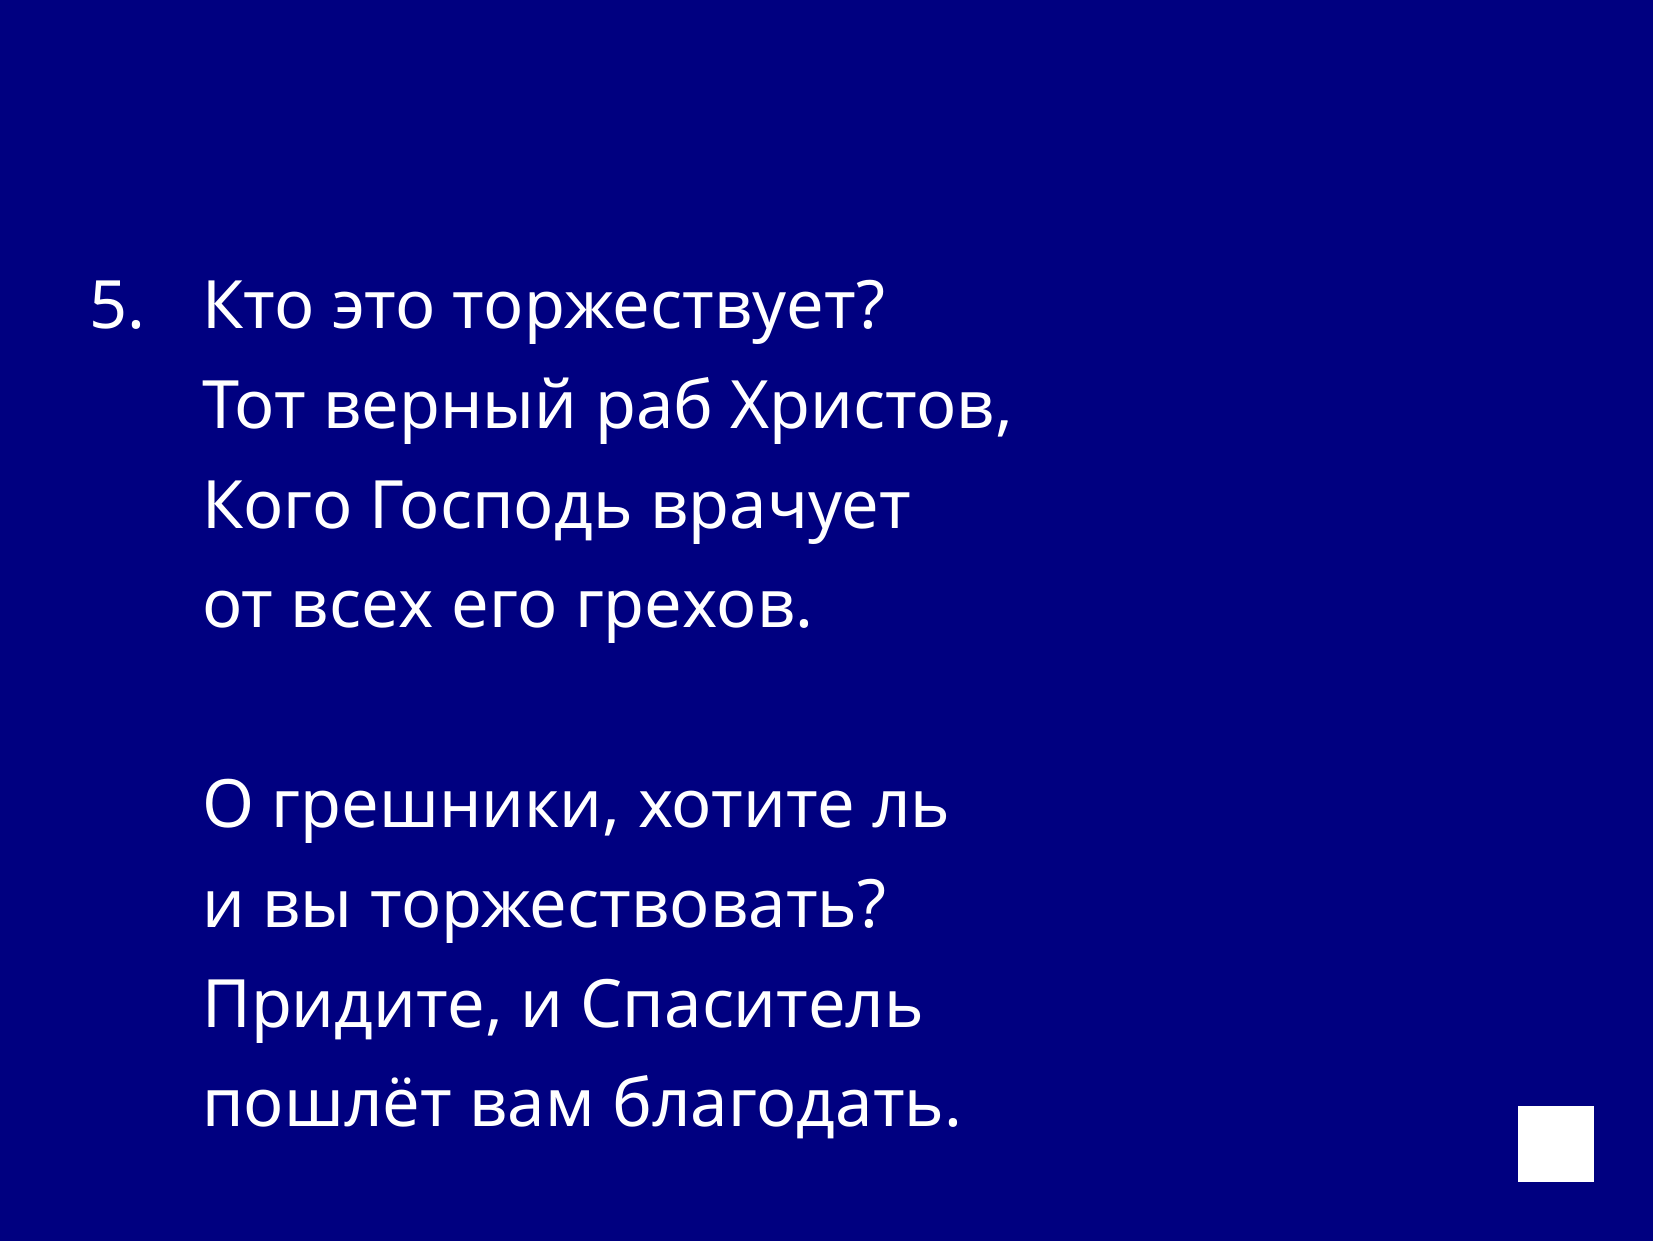

5.	Кто это торжествует?
	Тот верный раб Христов,
	Кого Господь врачует
	от всех его грехов.
	О грешники, хотите ль
	и вы торжествовать?
	Придите, и Спаситель
	пошлёт вам благодать.